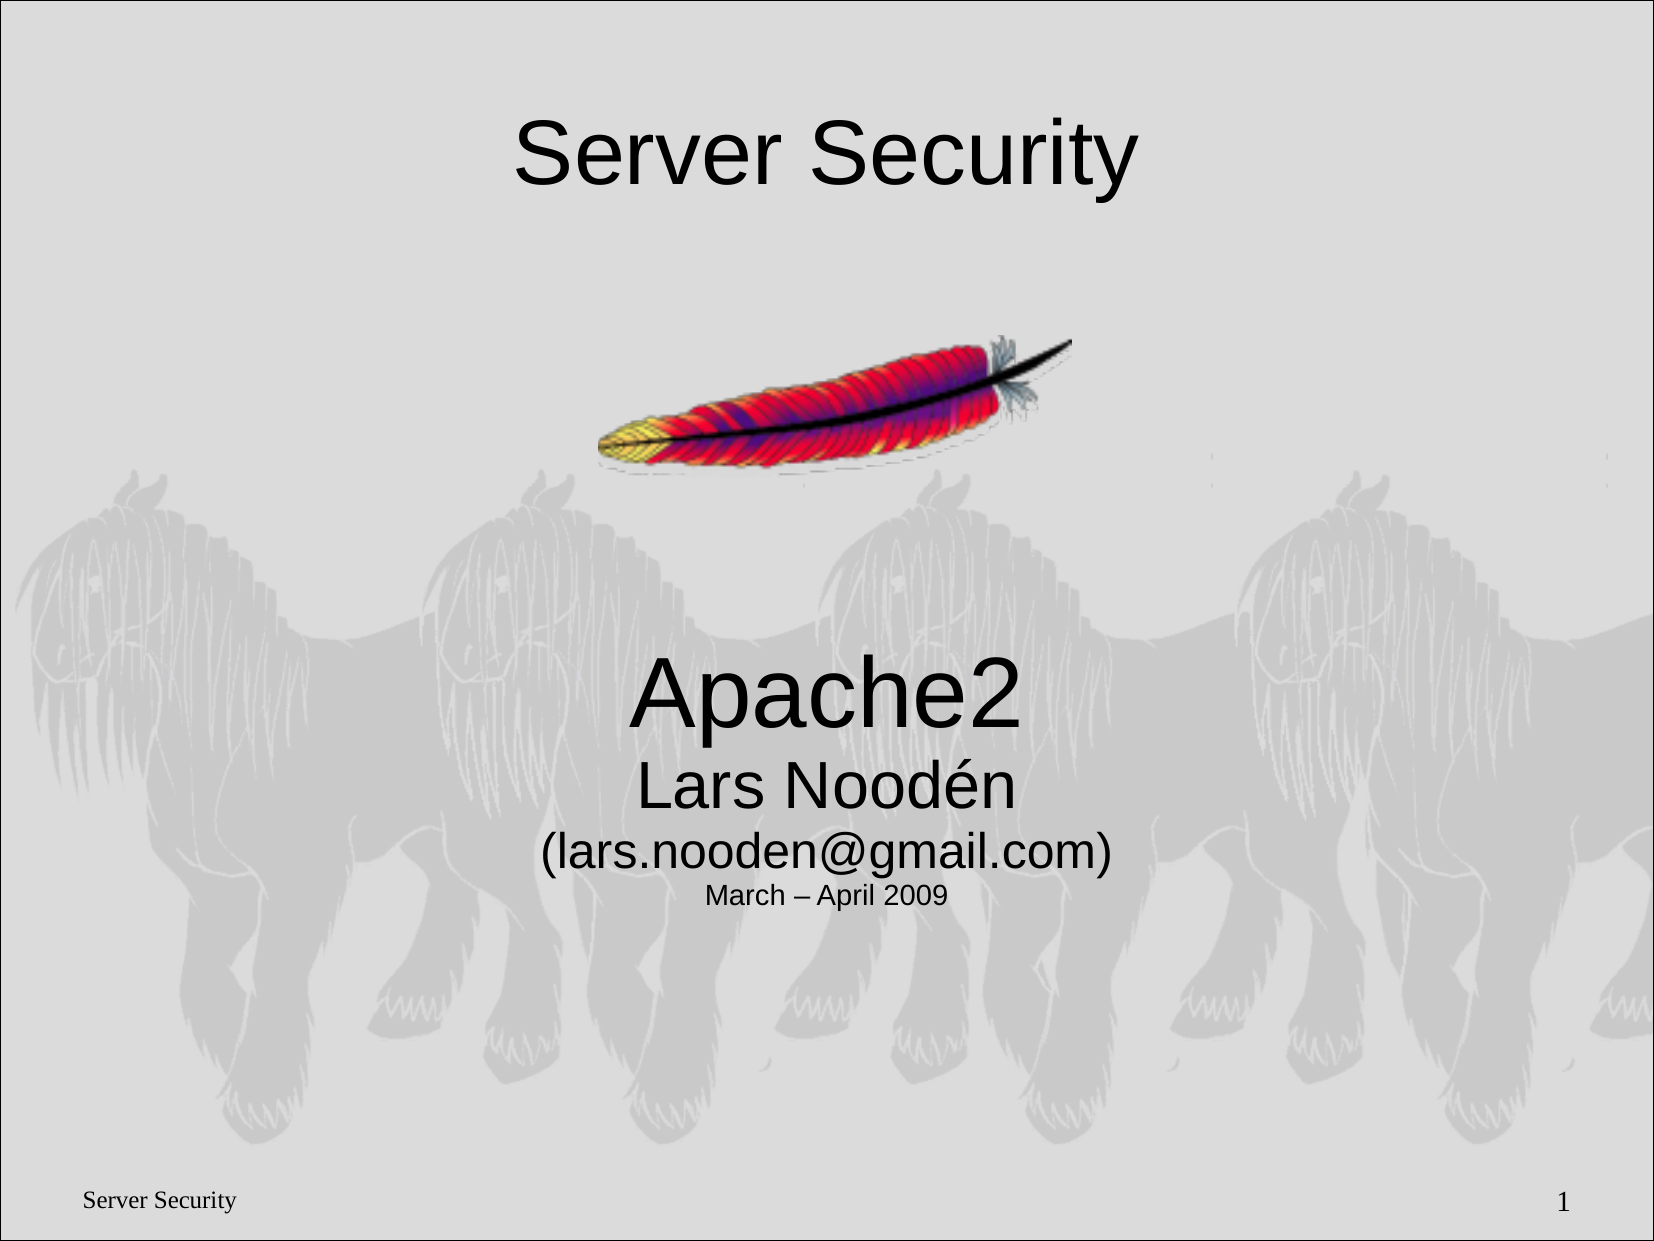

# Server Security
Apache2
Lars Noodén
(lars.nooden@gmail.com)
March – April 2009